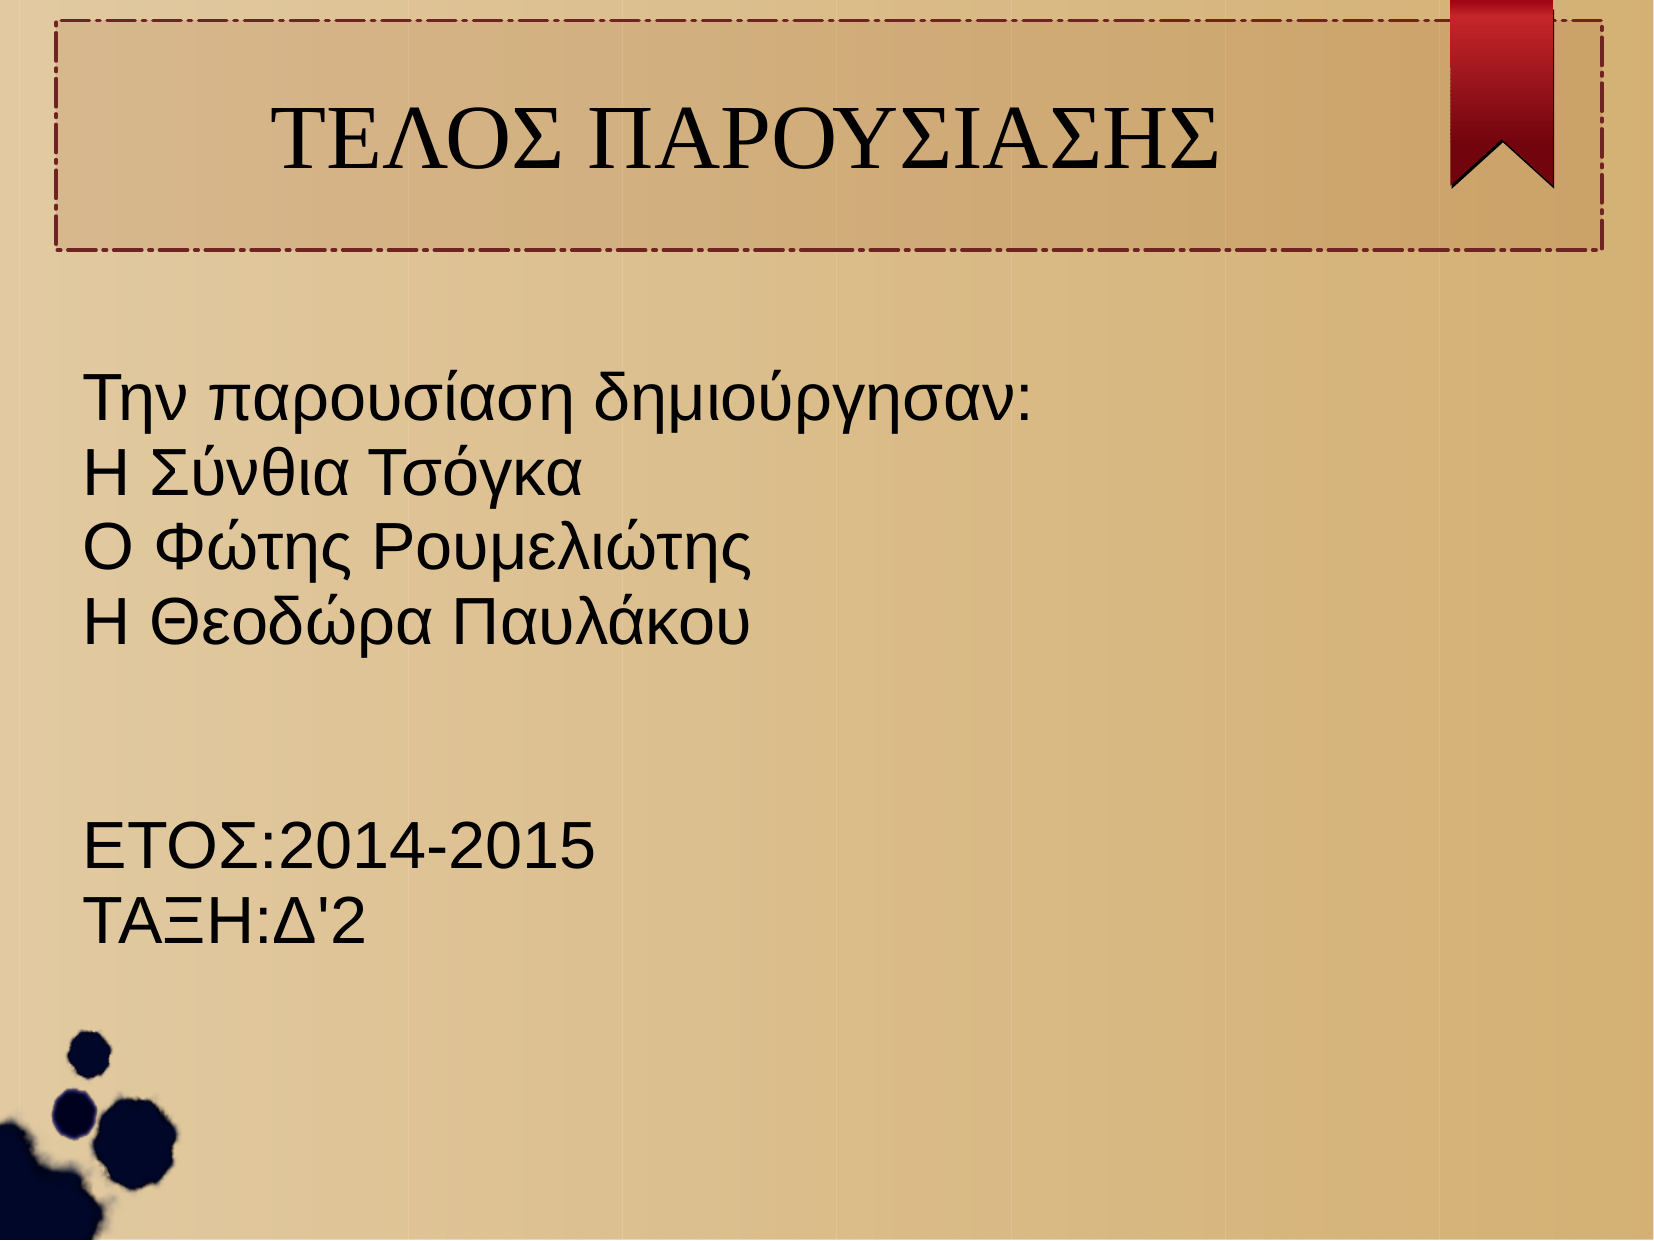

# ΤΕΛΟΣ ΠΑΡΟΥΣΙΑΣΗΣ
Την παρουσίαση δημιούργησαν:
Η Σύνθια Τσόγκα
Ο Φώτης Ρουμελιώτης
Η Θεοδώρα Παυλάκου
ΕΤΟΣ:2014-2015
ΤΑΞΗ:Δ'2